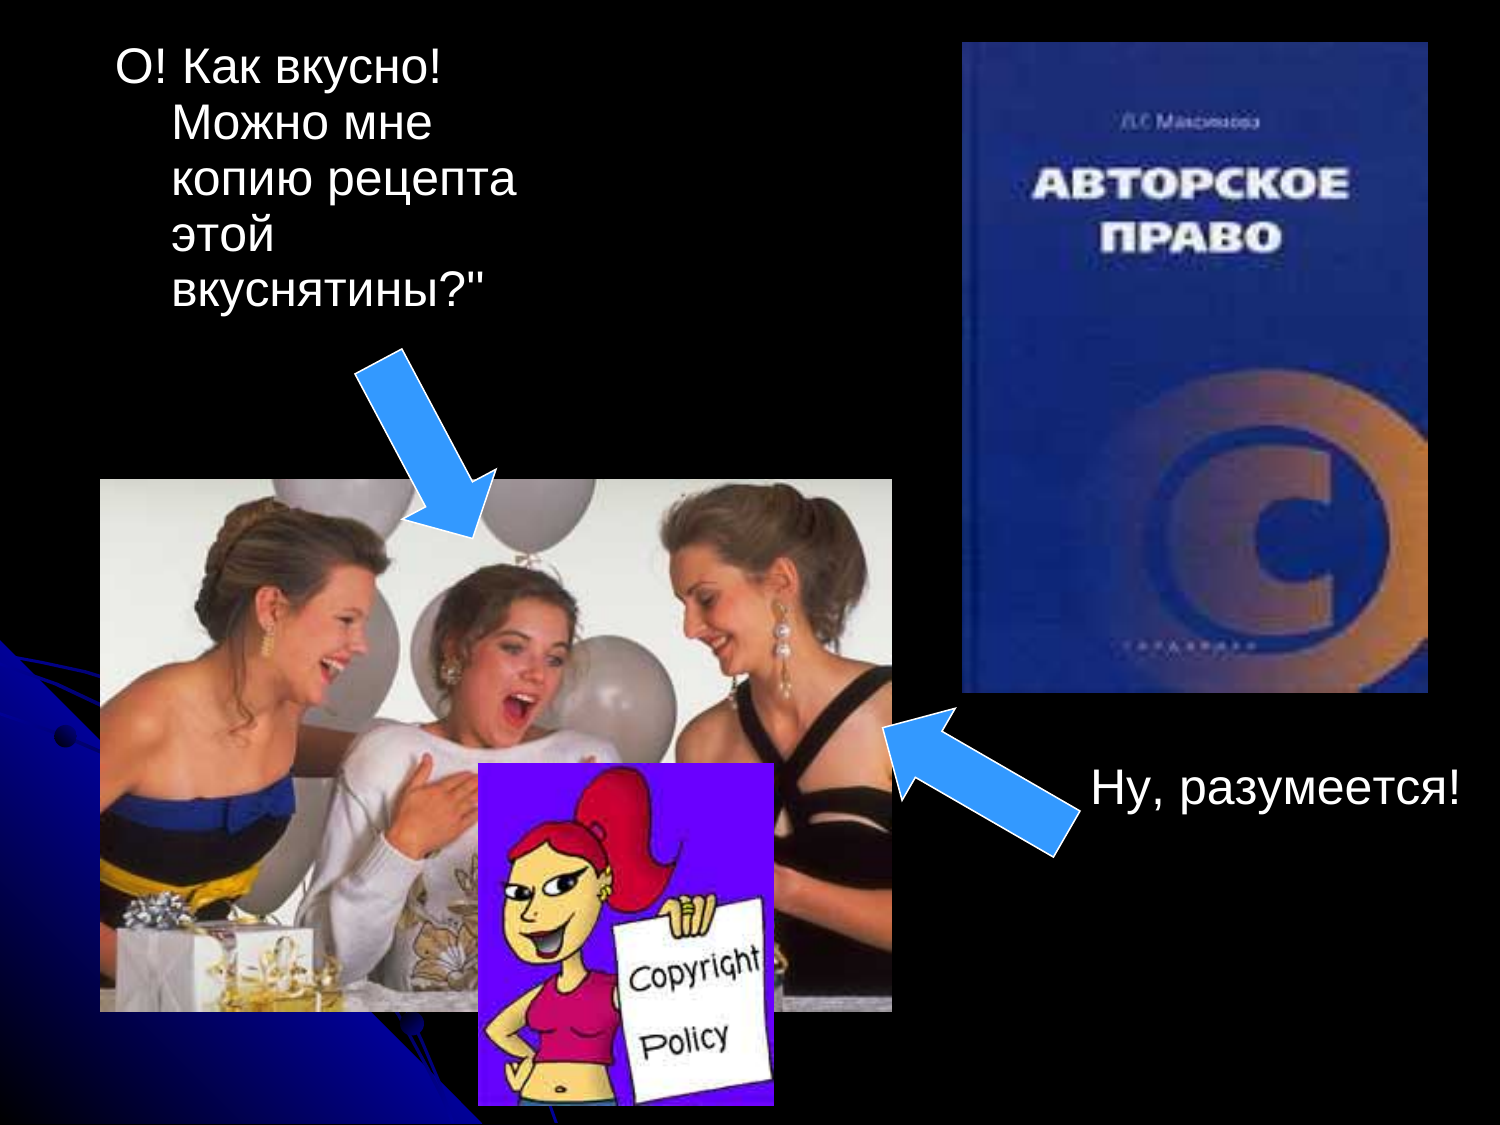

О! Как вкусно! Можно мне копию рецепта этой вкуснятины?''
# Ну, разумеется!